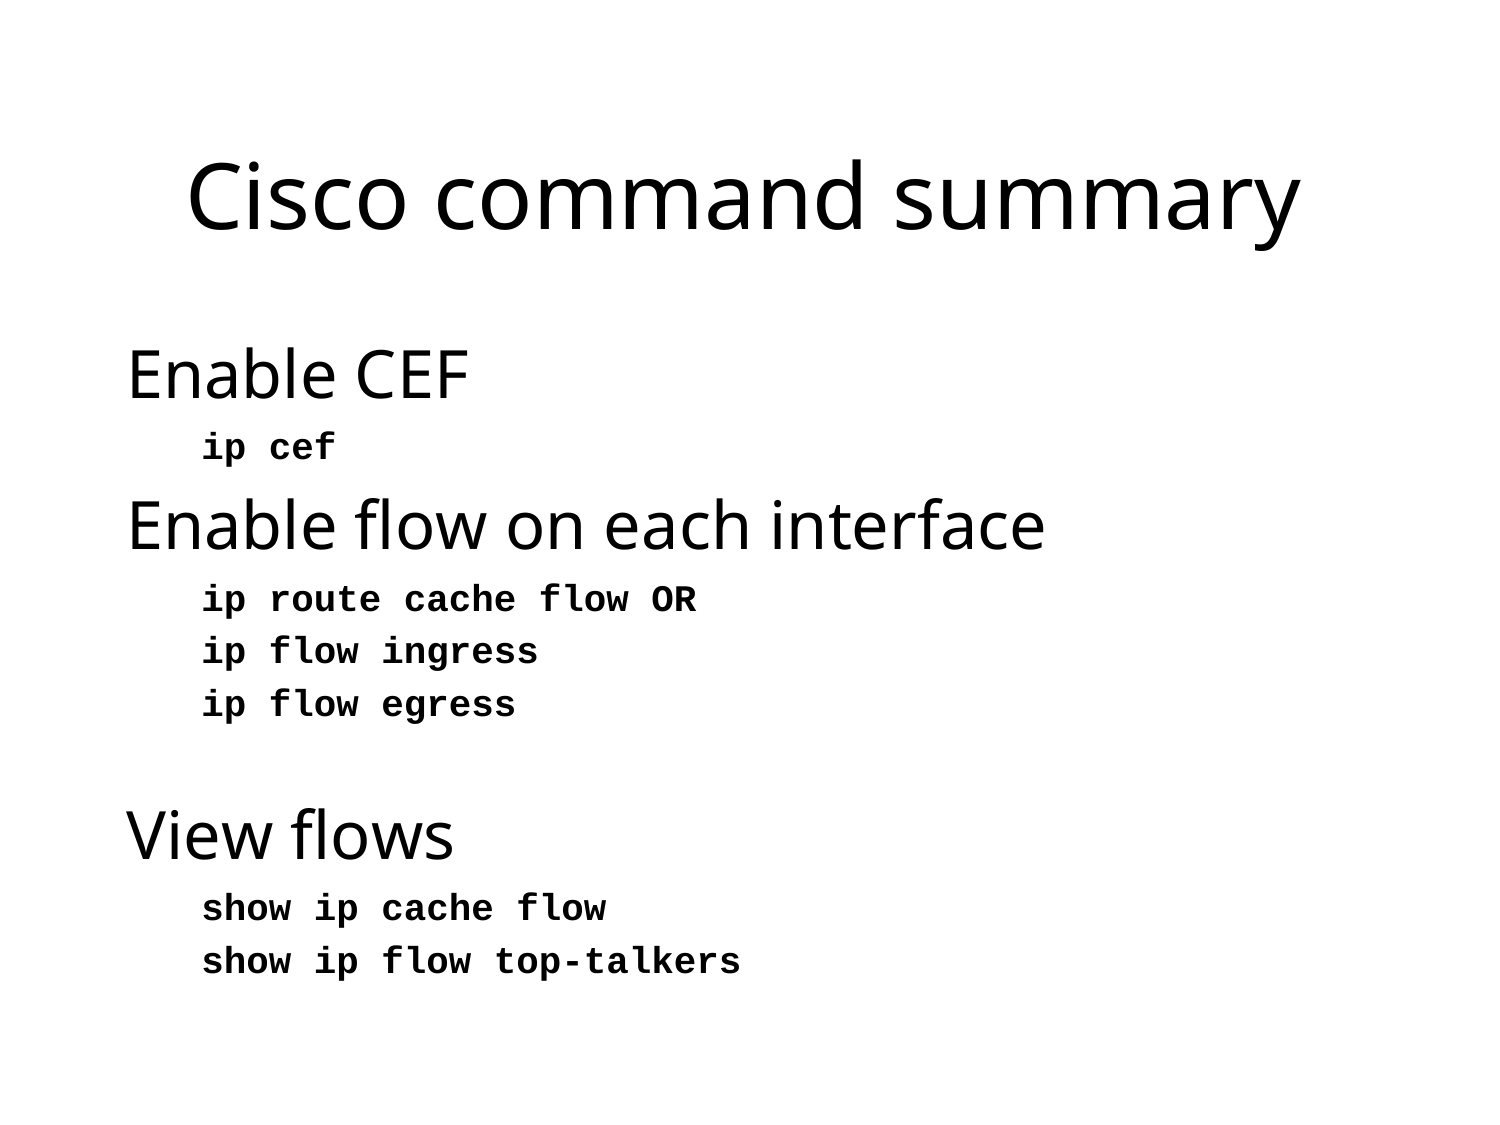

# Cisco command summary
Enable CEF
ip cef
Enable flow on each interface
ip route cache flow OR
ip flow ingress
ip flow egress
View flows
show ip cache flow
show ip flow top-talkers